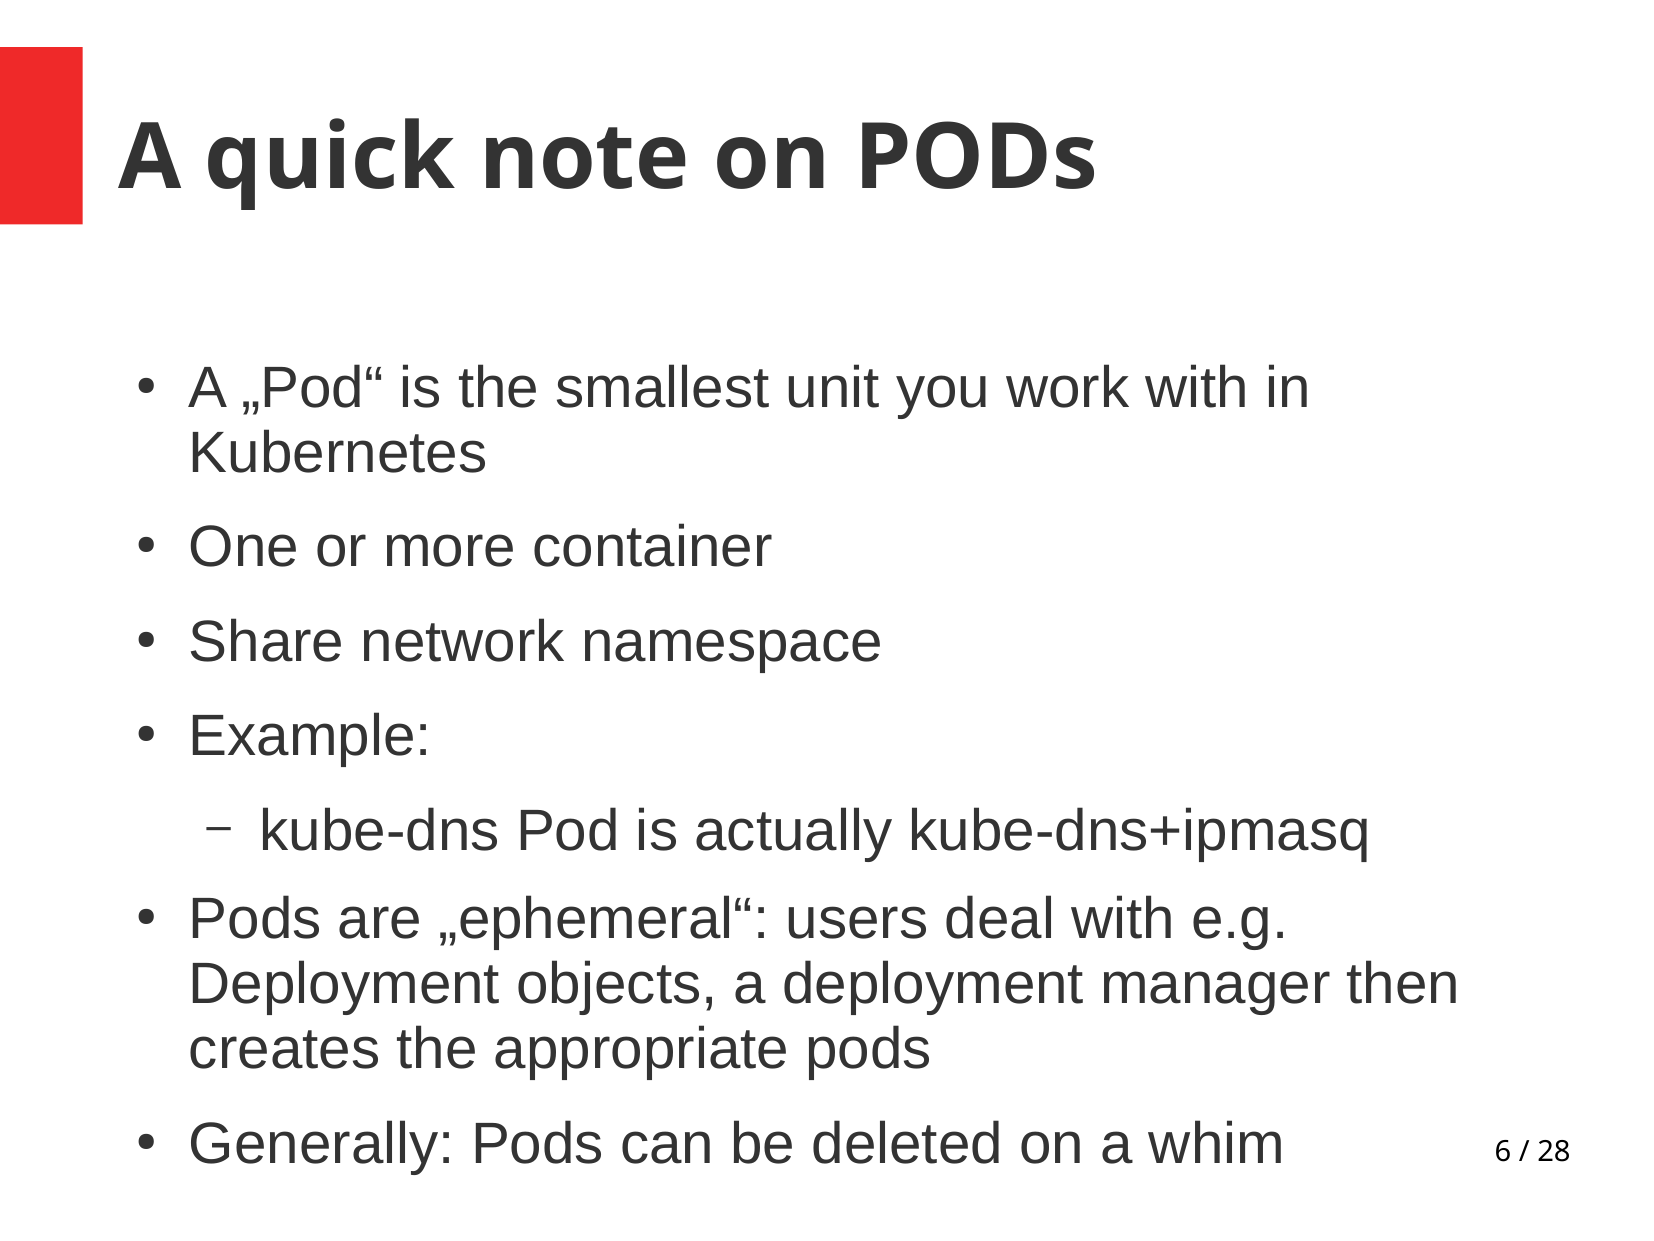

# A quick note on PODs
A „Pod“ is the smallest unit you work with in Kubernetes
One or more container
Share network namespace
Example:
kube-dns Pod is actually kube-dns+ipmasq
Pods are „ephemeral“: users deal with e.g. Deployment objects, a deployment manager then creates the appropriate pods
Generally: Pods can be deleted on a whim
6